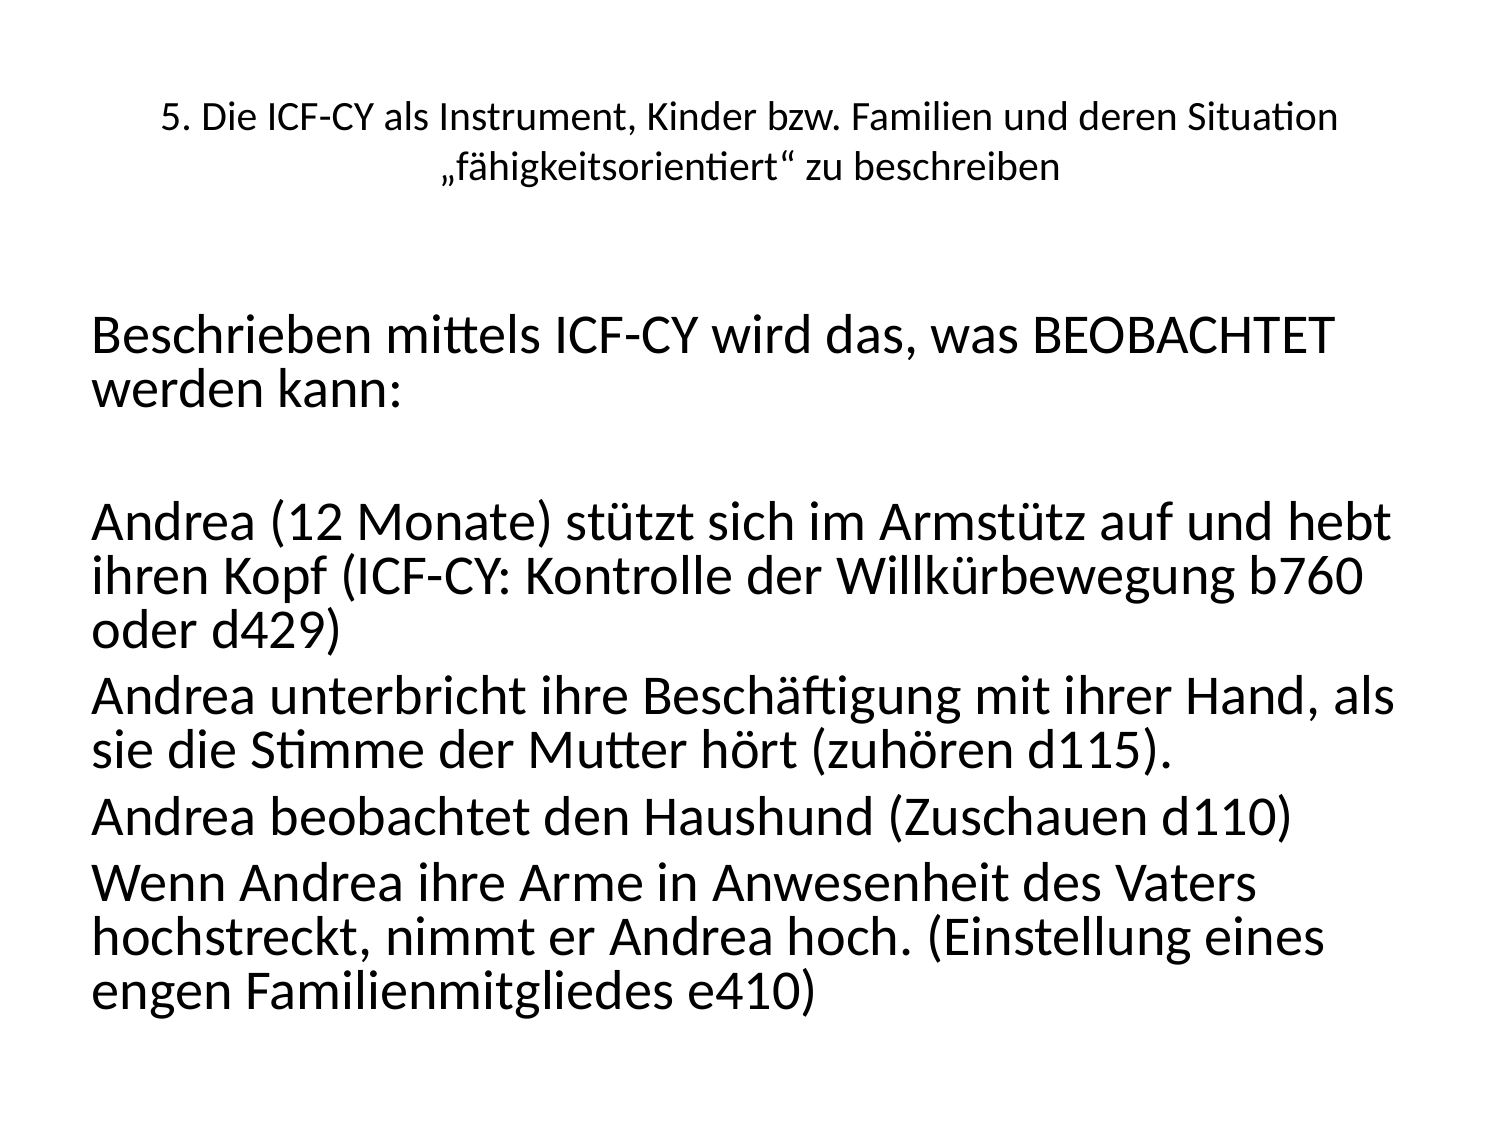

# 5. Die ICF-CY als Instrument, Kinder bzw. Familien und deren Situation „fähigkeitsorientiert“ zu beschreiben
Beschrieben mittels ICF-CY wird das, was BEOBACHTET werden kann:
Andrea (12 Monate) stützt sich im Armstütz auf und hebt ihren Kopf (ICF-CY: Kontrolle der Willkürbewegung b760 oder d429)
Andrea unterbricht ihre Beschäftigung mit ihrer Hand, als sie die Stimme der Mutter hört (zuhören d115).
Andrea beobachtet den Haushund (Zuschauen d110)
Wenn Andrea ihre Arme in Anwesenheit des Vaters hochstreckt, nimmt er Andrea hoch. (Einstellung eines engen Familienmitgliedes e410)